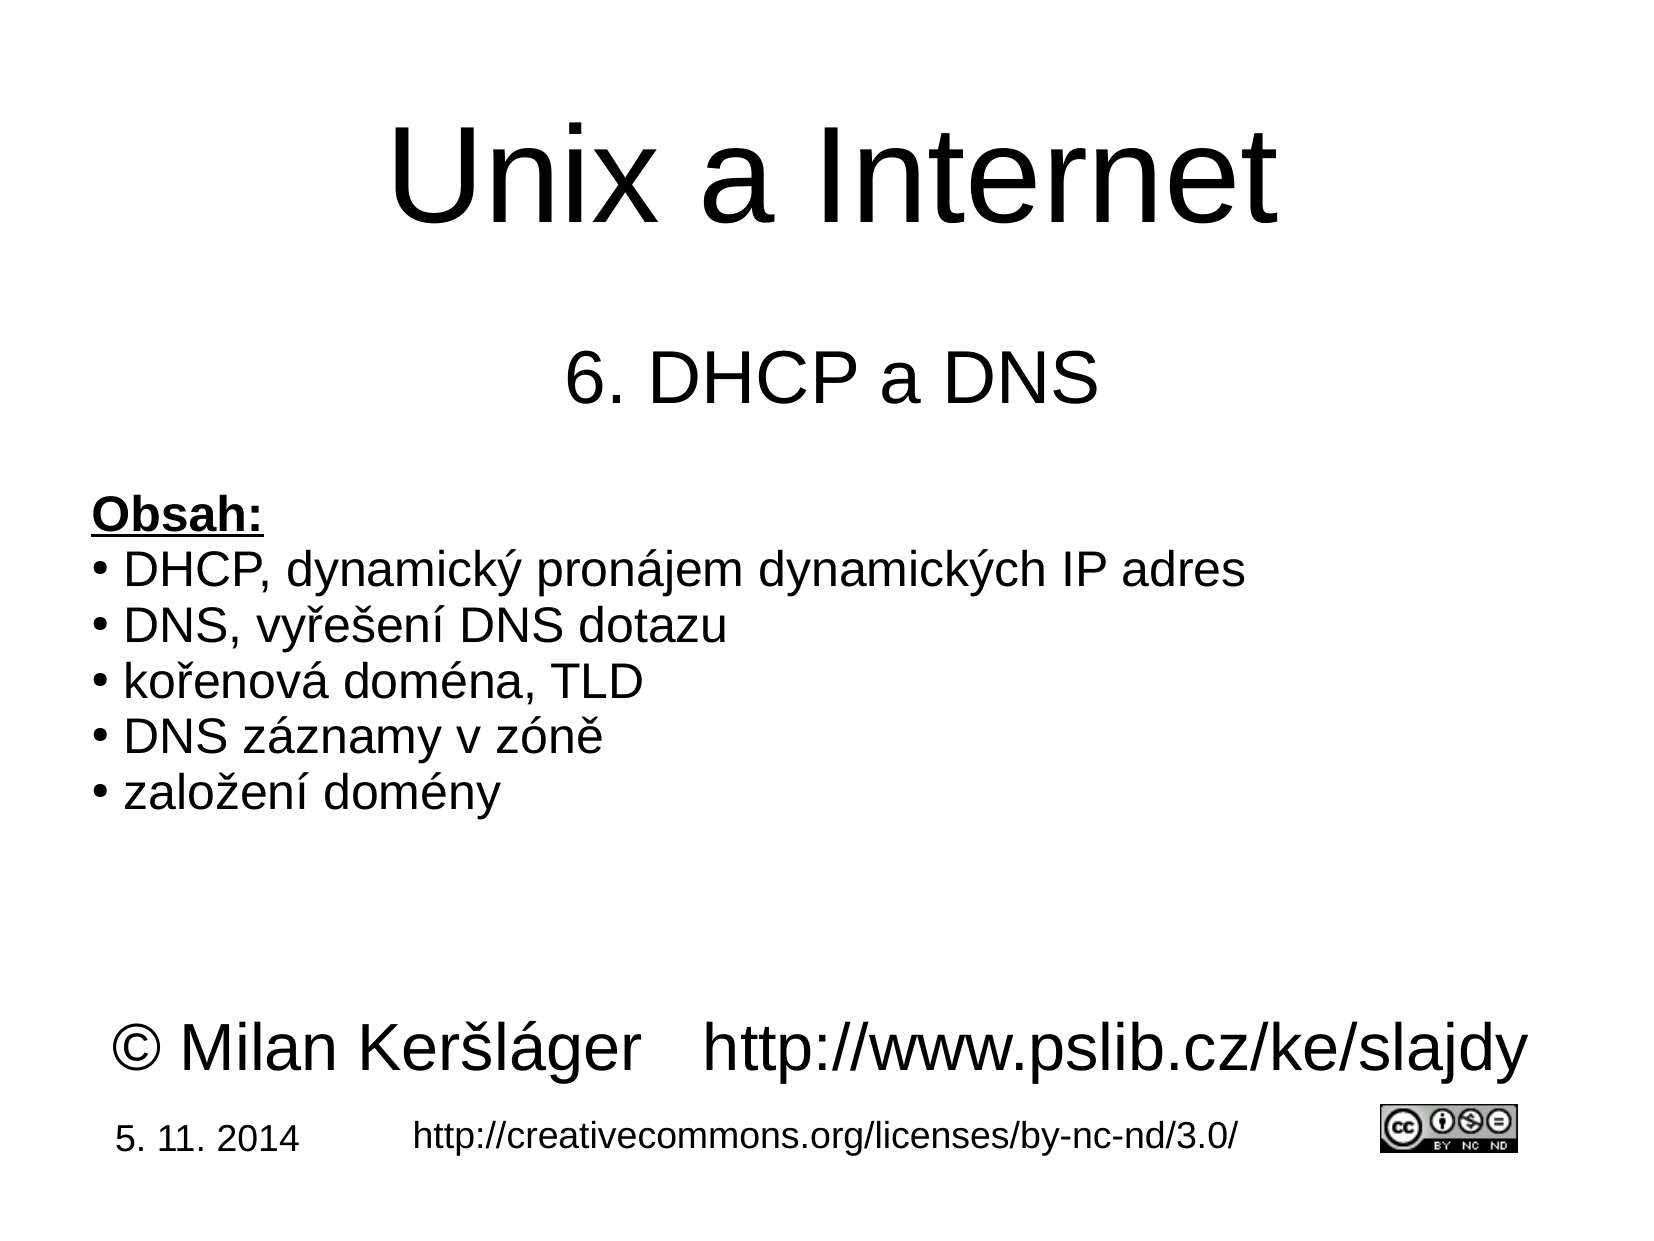

# Unix a Internet 6. DHCP a DNS
Obsah:
 DHCP, dynamický pronájem dynamických IP adres
 DNS, vyřešení DNS dotazu
 kořenová doména, TLD
 DNS záznamy v zóně
 založení domény
© Milan Keršláger	http://www.pslib.cz/ke/slajdy
http://creativecommons.org/licenses/by-nc-nd/3.0/
5. 11. 2014